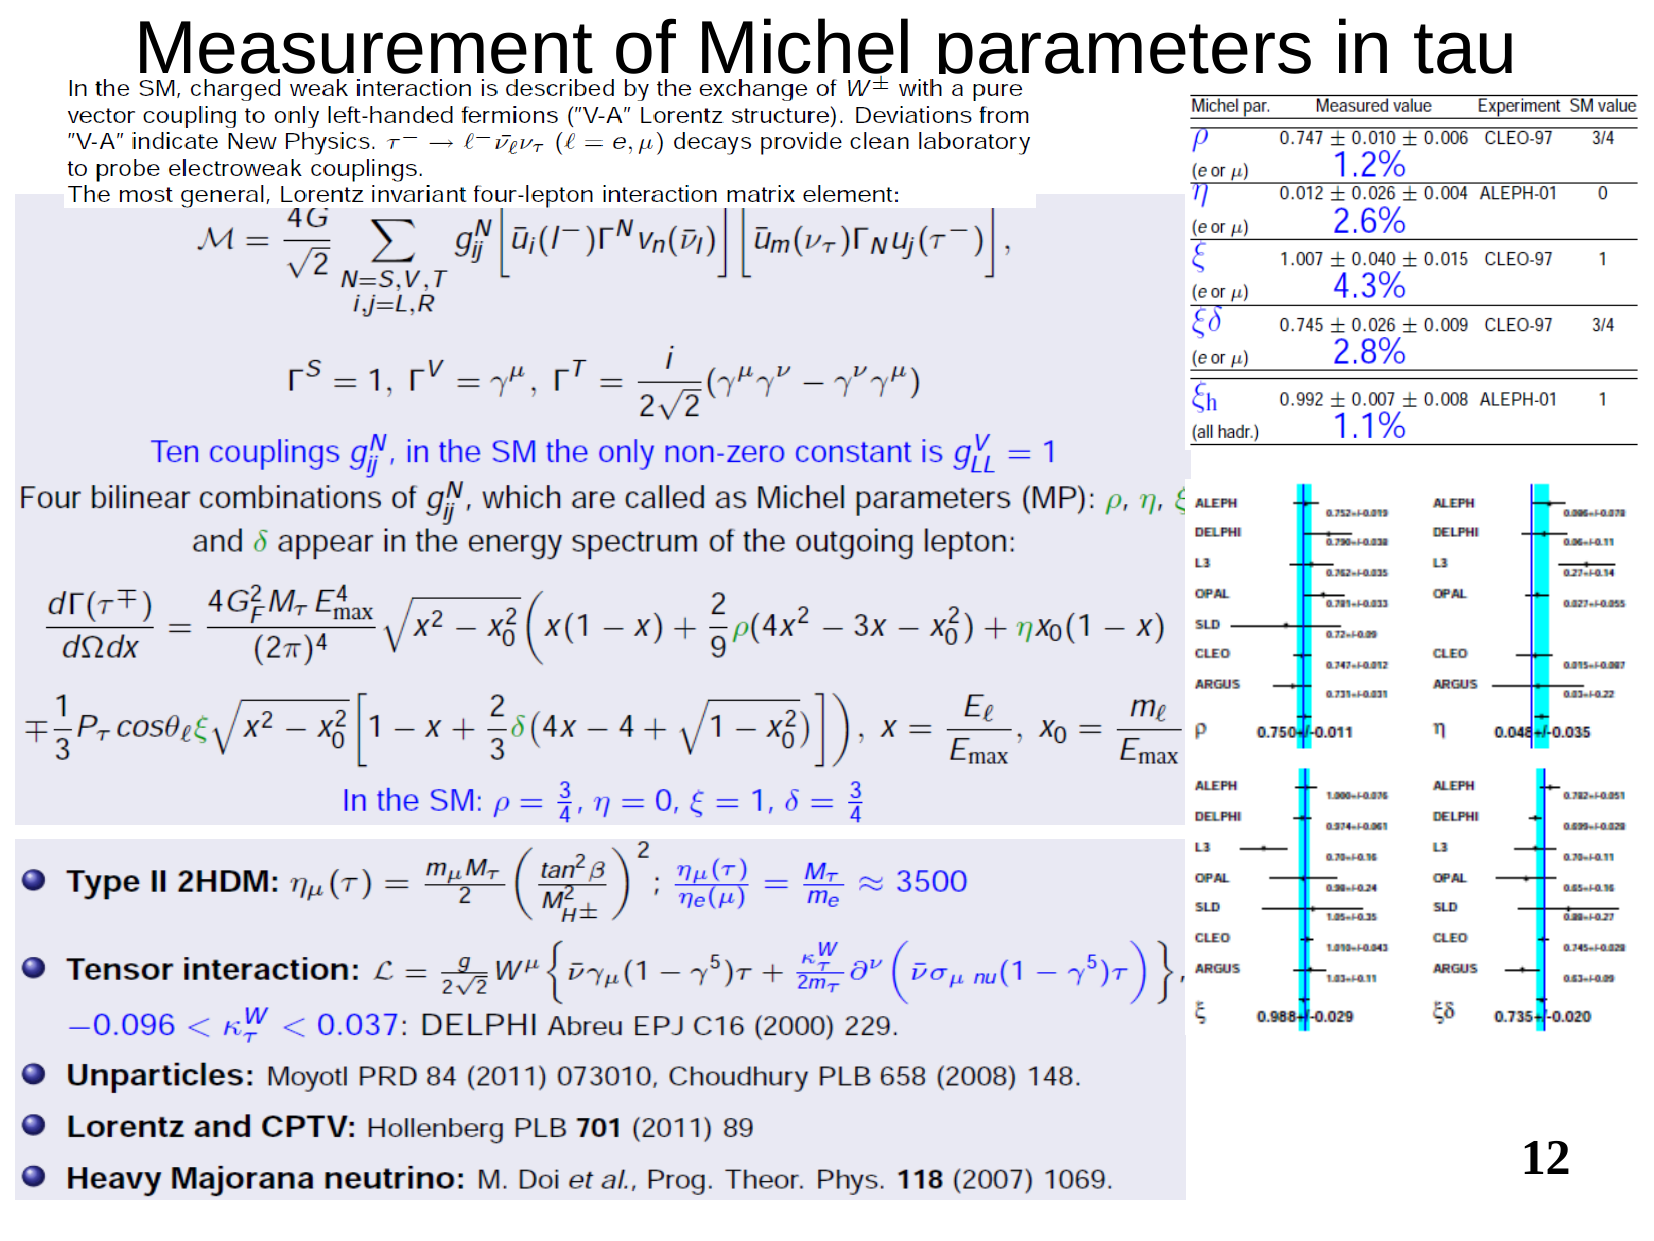

# Measurement of Michel parameters in tau
12